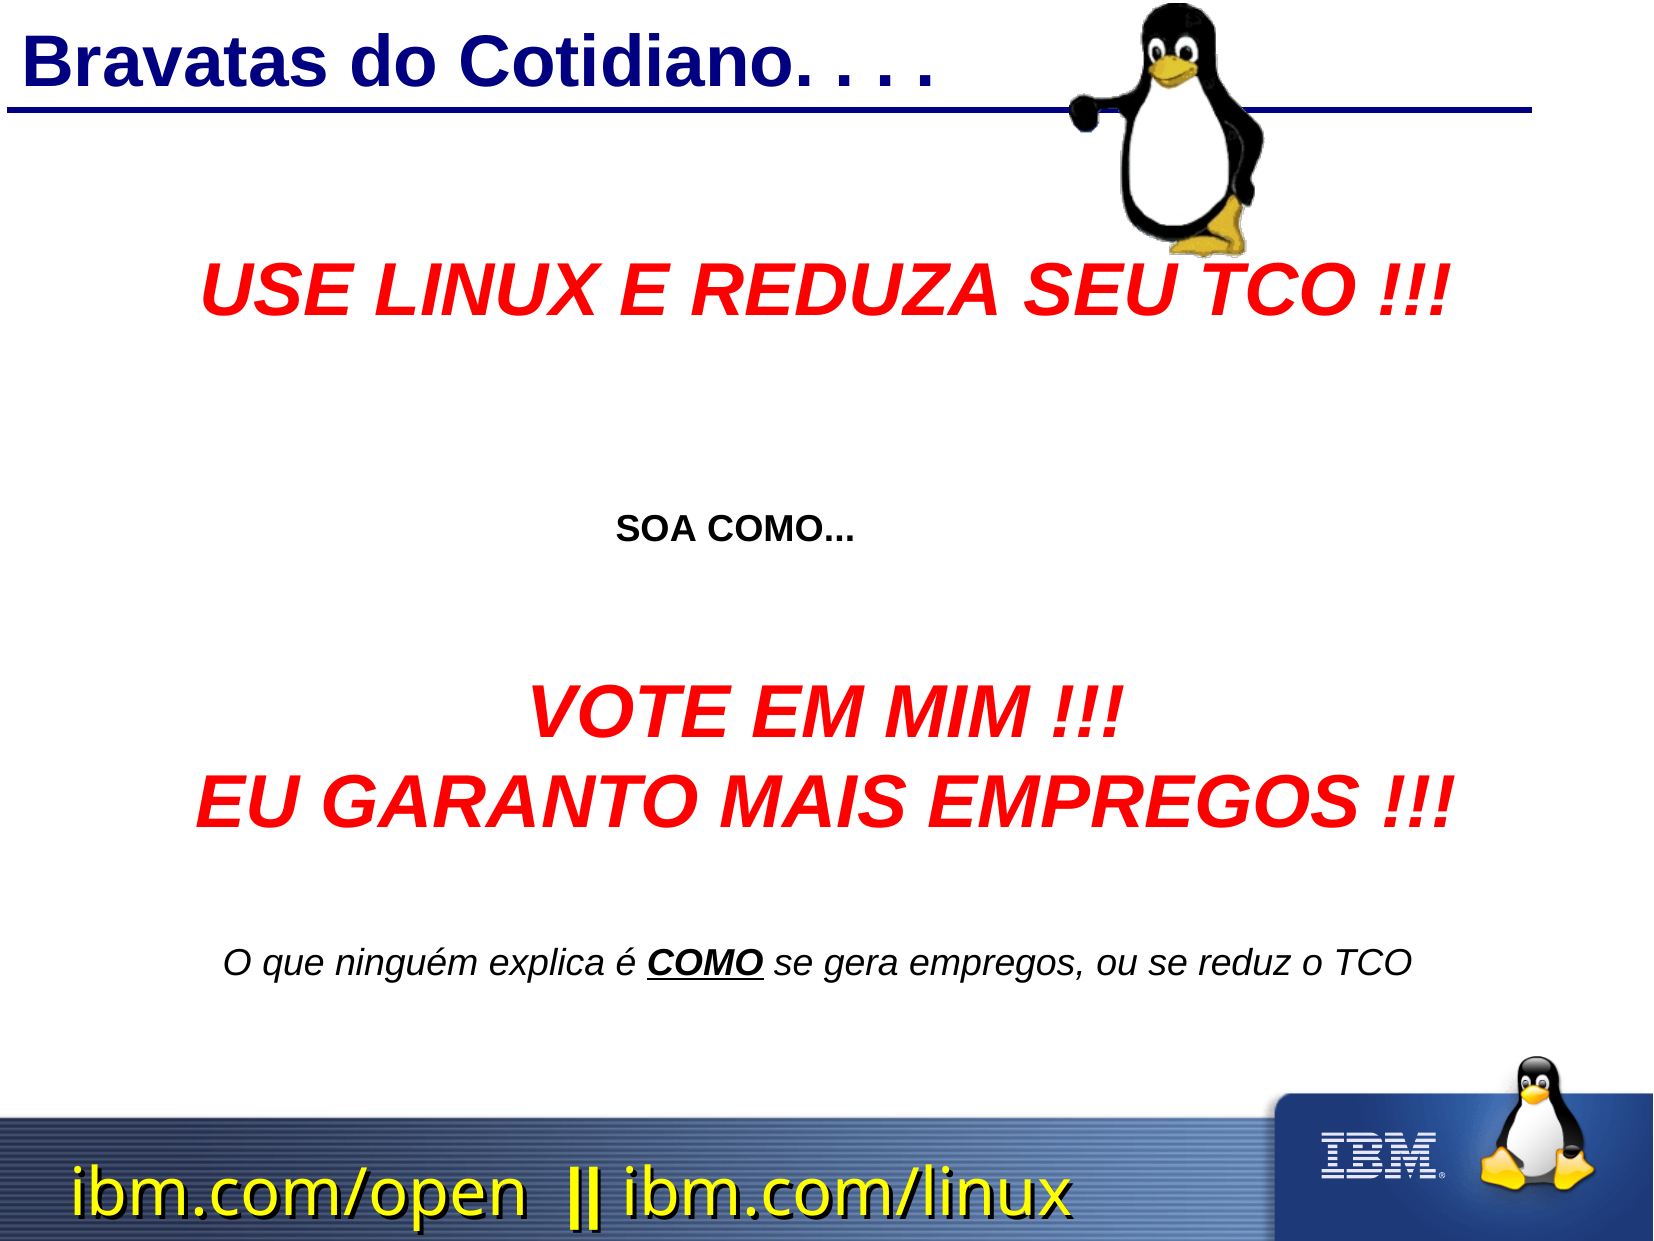

Bravatas do Cotidiano. . . .
USE LINUX E REDUZA SEU TCO !!!
SOA COMO...
VOTE EM MIM !!!
EU GARANTO MAIS EMPREGOS !!!
O que ninguém explica é COMO se gera empregos, ou se reduz o TCO